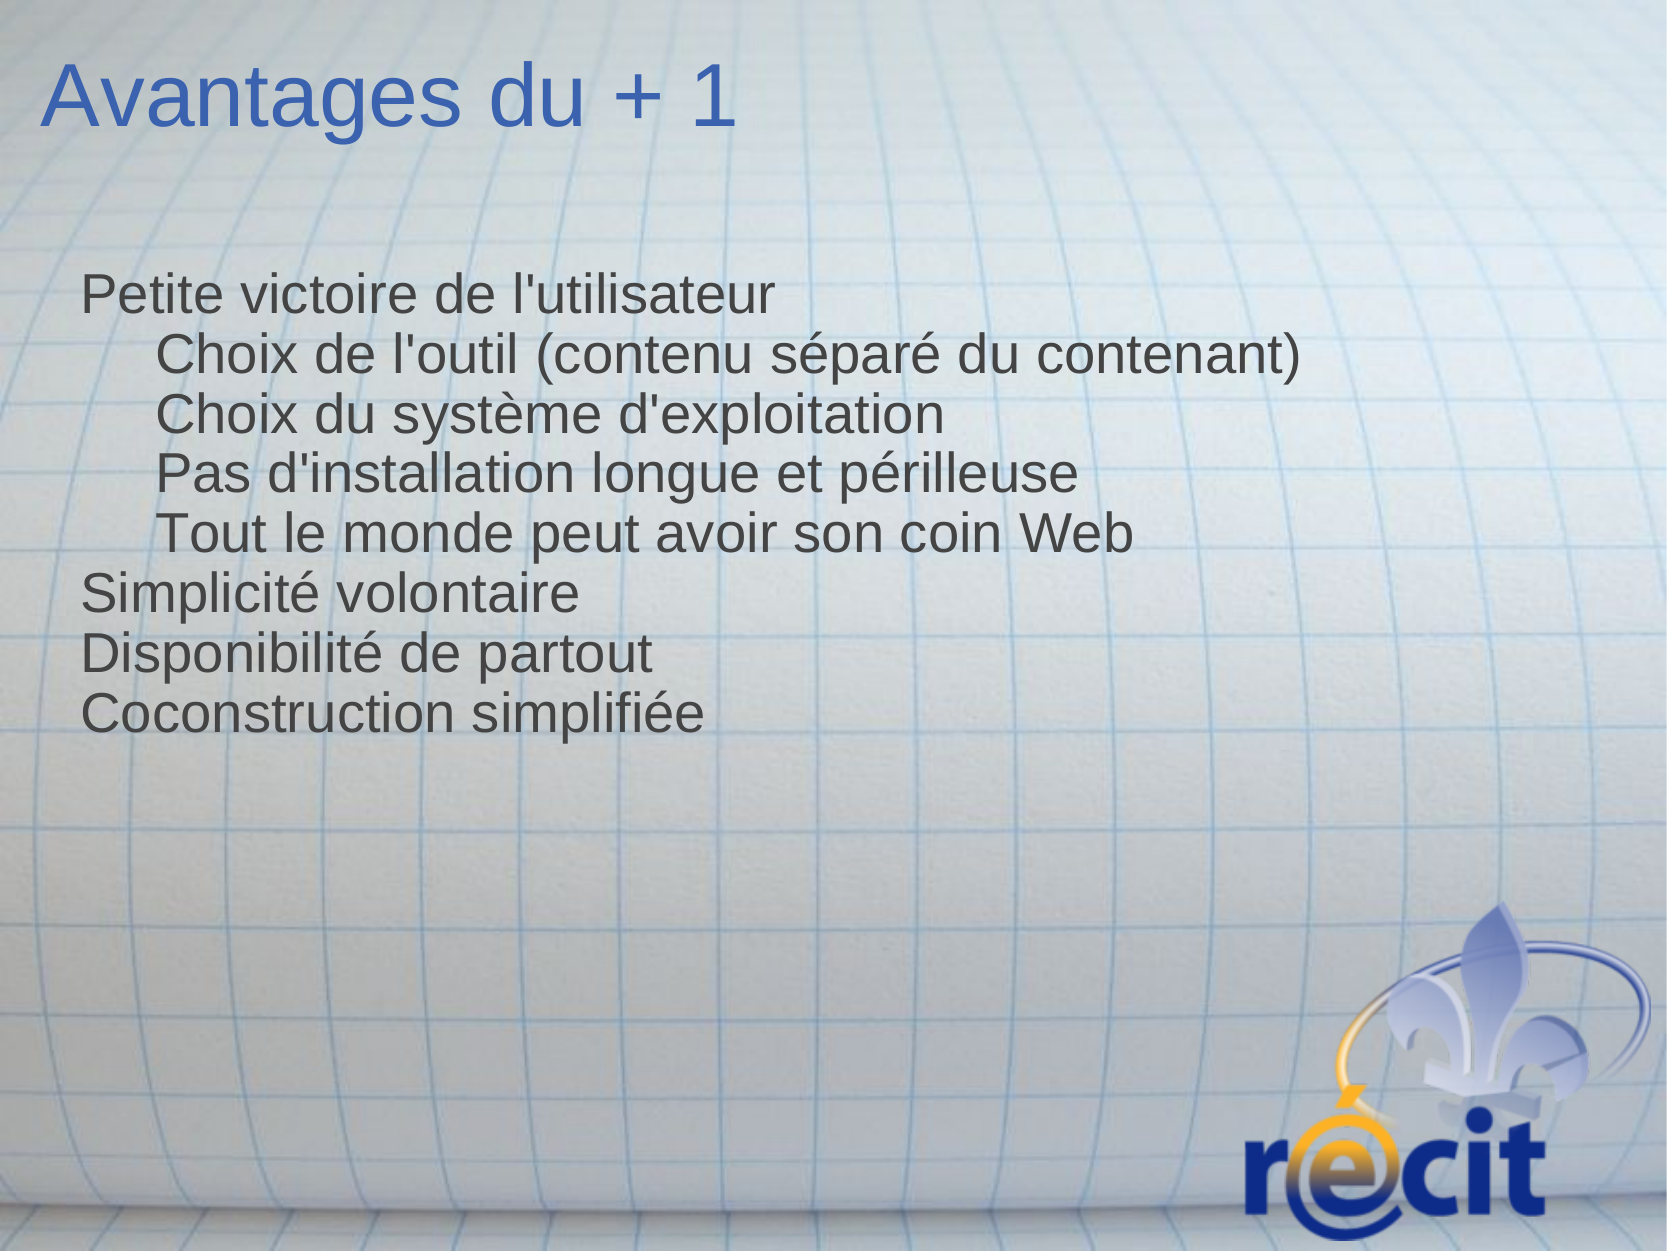

# Avantages du + 1
Petite victoire de l'utilisateur
Choix de l'outil (contenu séparé du contenant)‏
Choix du système d'exploitation
Pas d'installation longue et périlleuse
Tout le monde peut avoir son coin Web
Simplicité volontaire
Disponibilité de partout
Coconstruction simplifiée